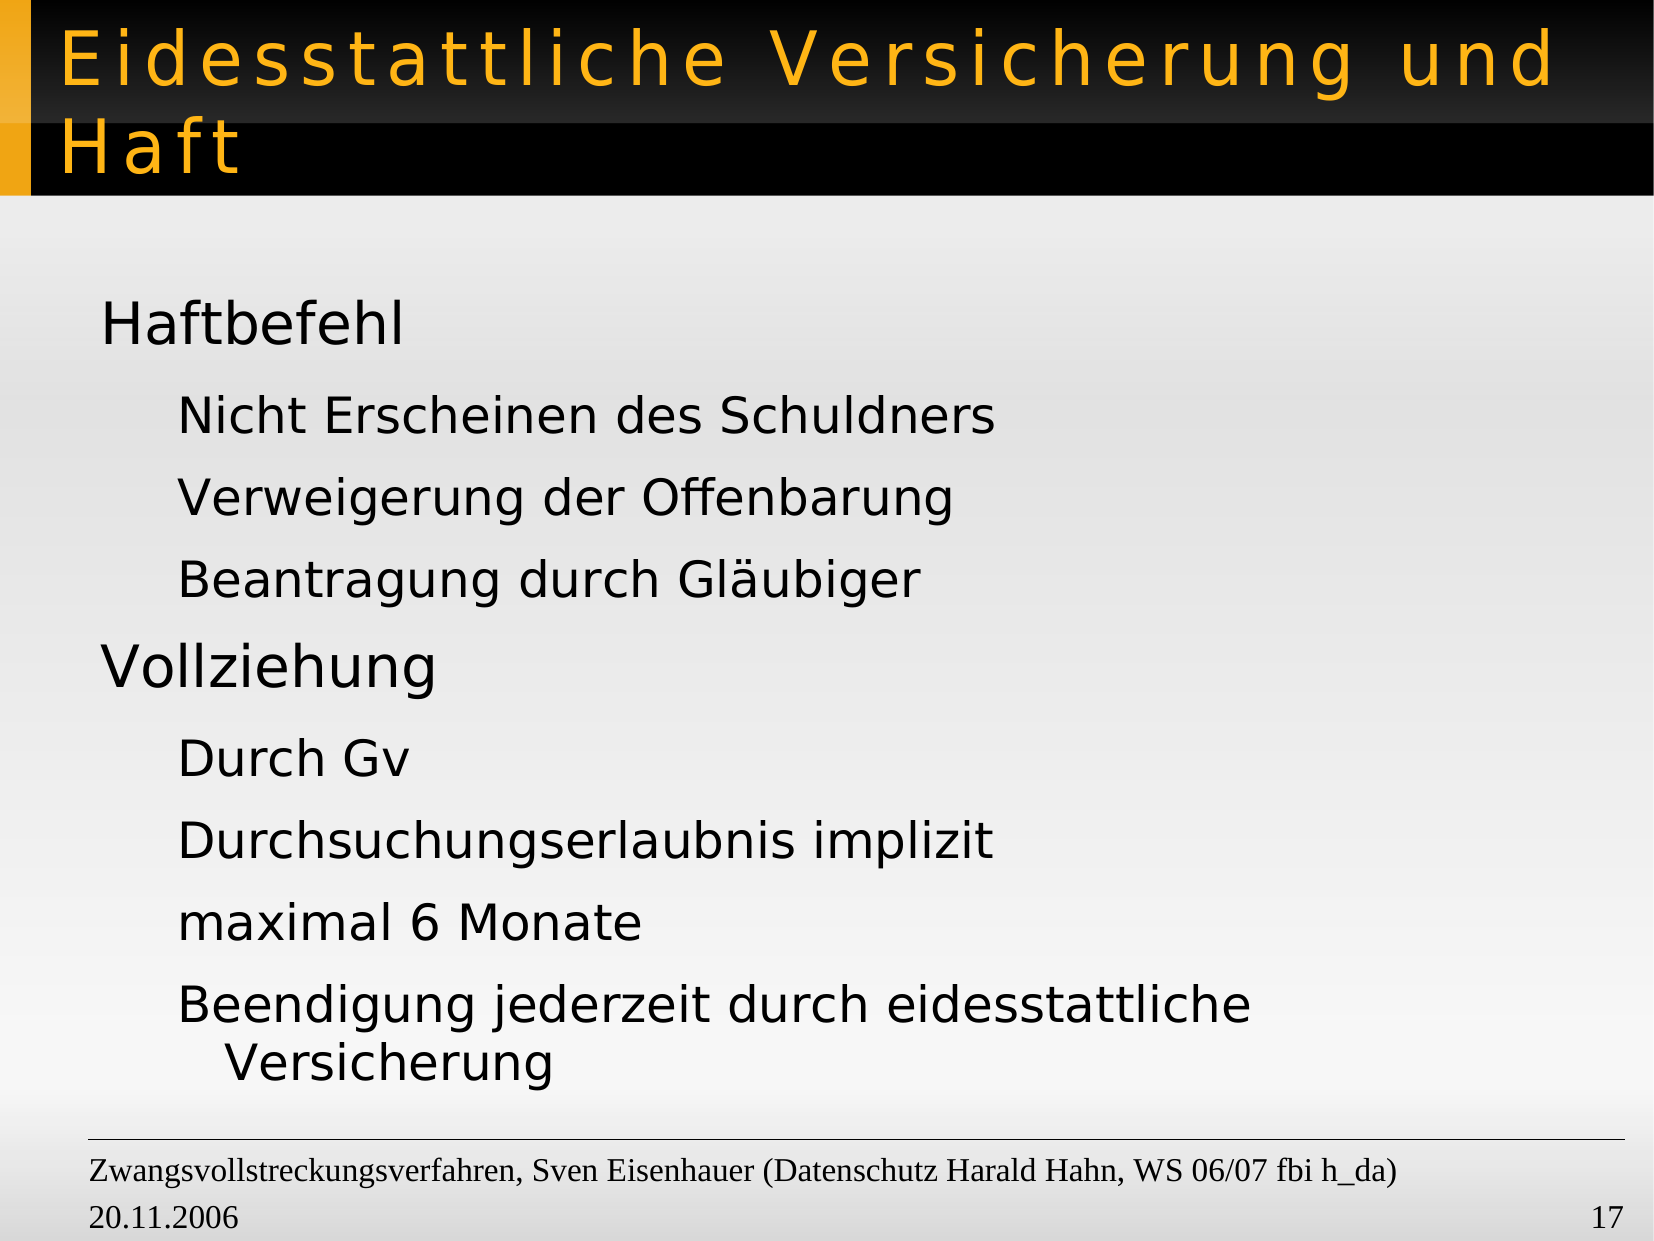

# Eidesstattliche Versicherung und Haft
Haftbefehl
Nicht Erscheinen des Schuldners
Verweigerung der Offenbarung
Beantragung durch Gläubiger
Vollziehung
Durch Gv
Durchsuchungserlaubnis implizit
maximal 6 Monate
Beendigung jederzeit durch eidesstattliche Versicherung
Zwangsvollstreckungsverfahren, Sven Eisenhauer (Datenschutz Harald Hahn, WS 06/07 fbi h_da)
20.11.2006
17